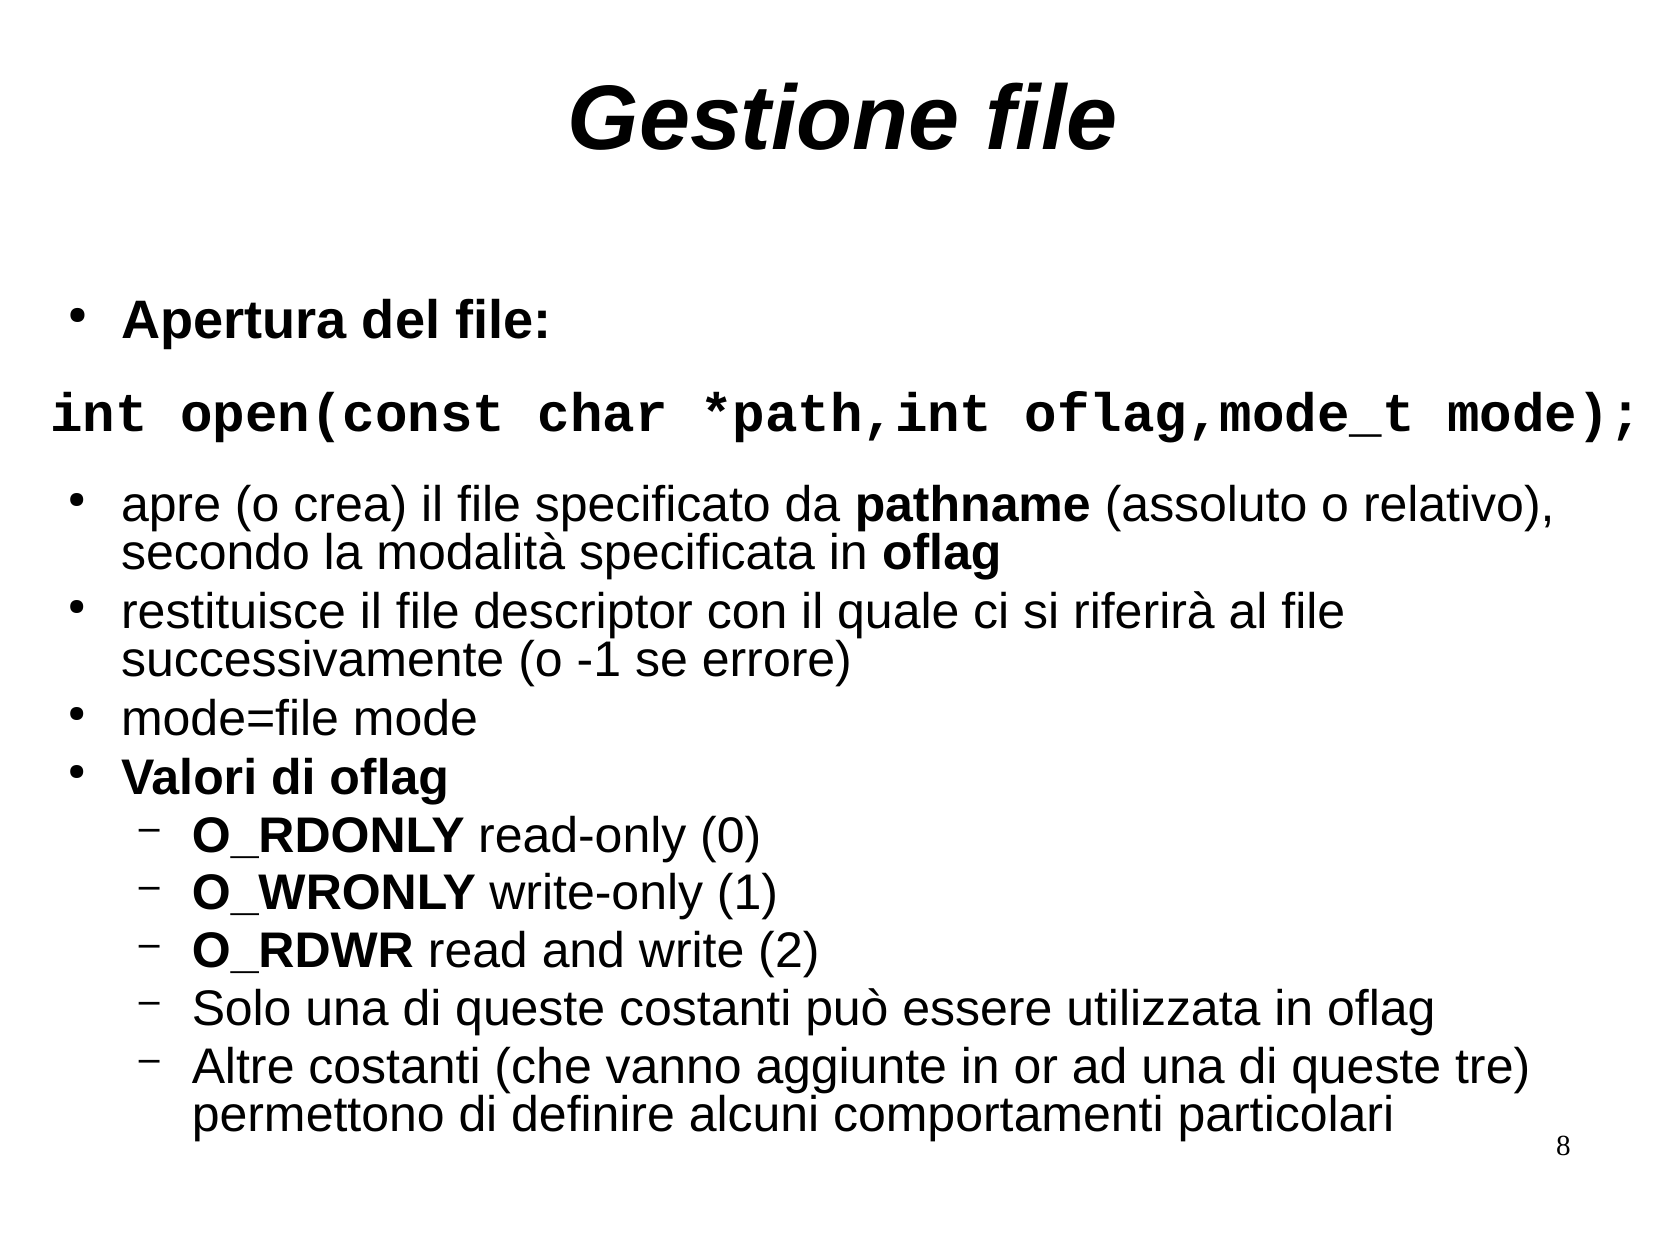

# Gestione file
Apertura del file:
int open(const char *path,int oflag,mode_t mode);
apre (o crea) il file specificato da pathname (assoluto o relativo), secondo la modalità specificata in oflag
restituisce il file descriptor con il quale ci si riferirà al file successivamente (o -1 se errore)
mode=file mode
Valori di oflag
O_RDONLY read-only (0)
O_WRONLY write-only (1)
O_RDWR read and write (2)
Solo una di queste costanti può essere utilizzata in oflag
Altre costanti (che vanno aggiunte in or ad una di queste tre) permettono di definire alcuni comportamenti particolari
8